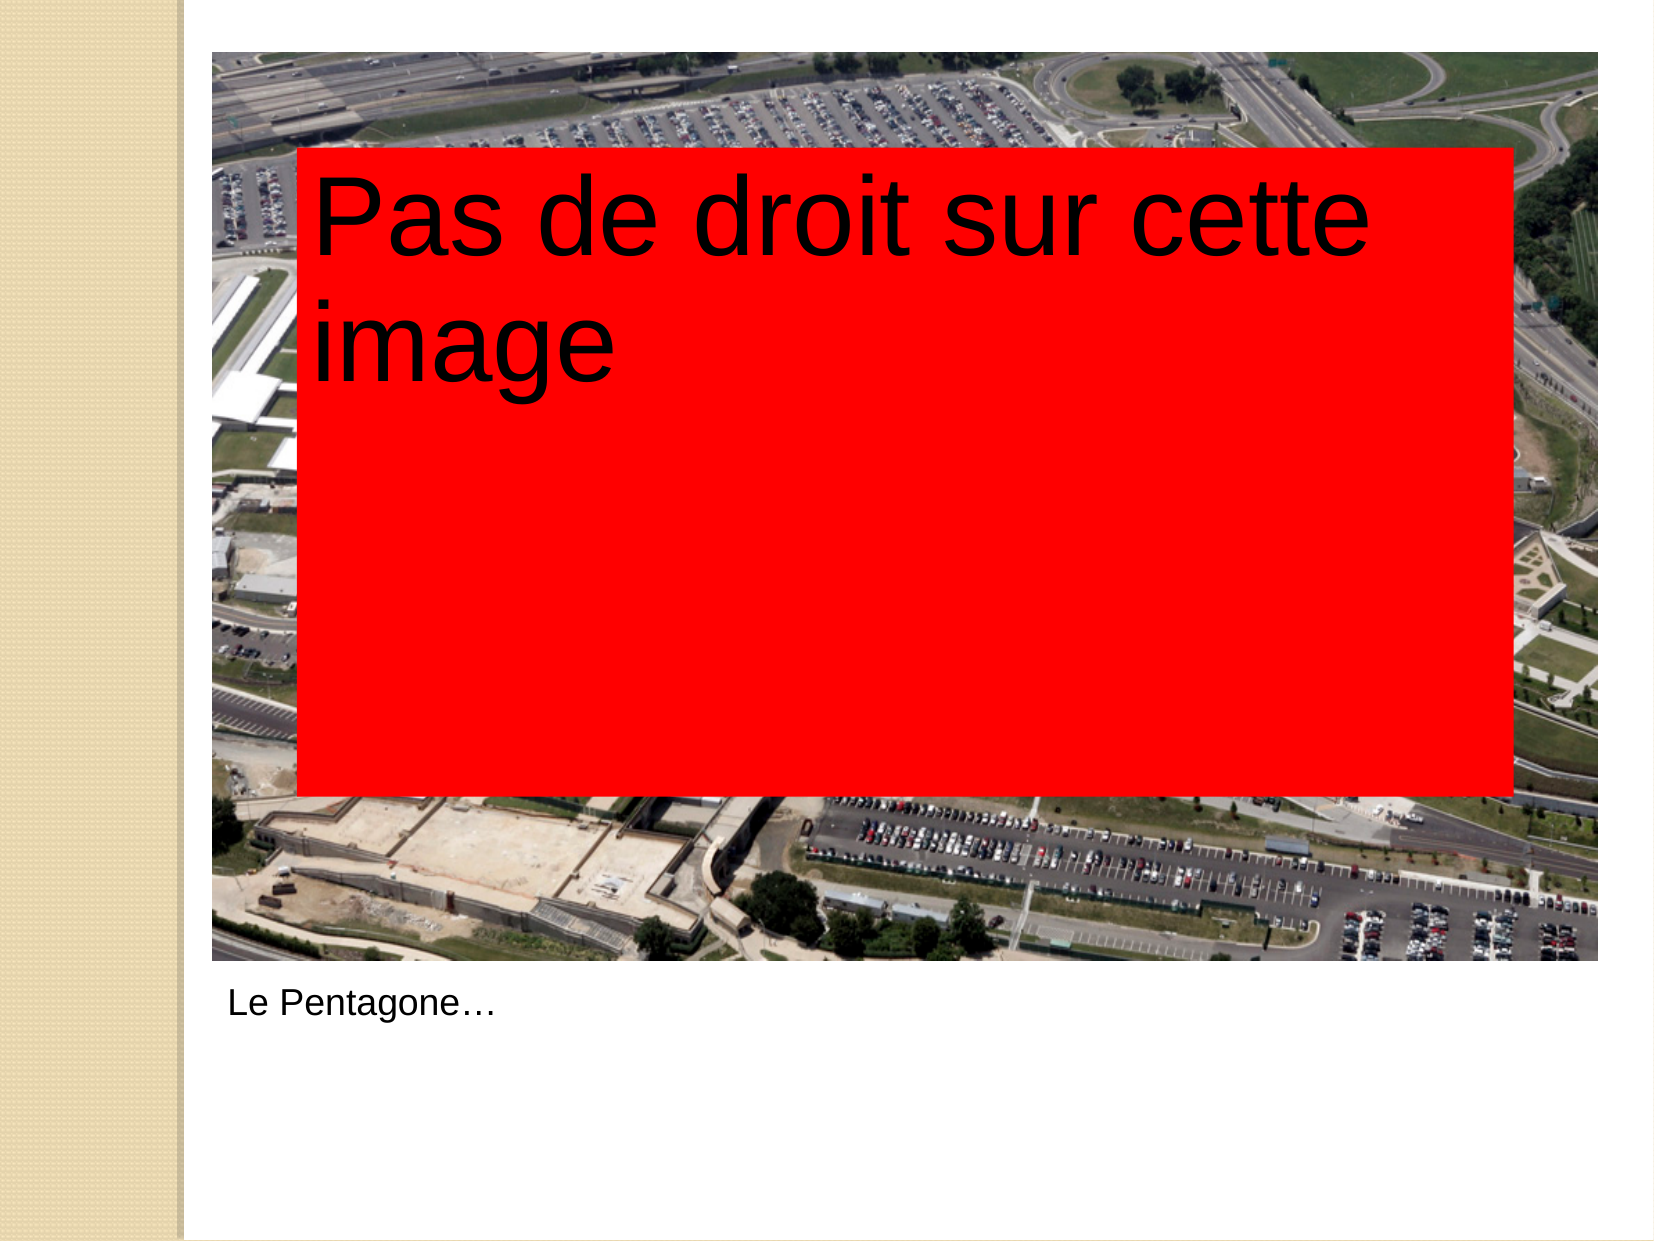

Pas de droit sur cette image
Le Pentagone…